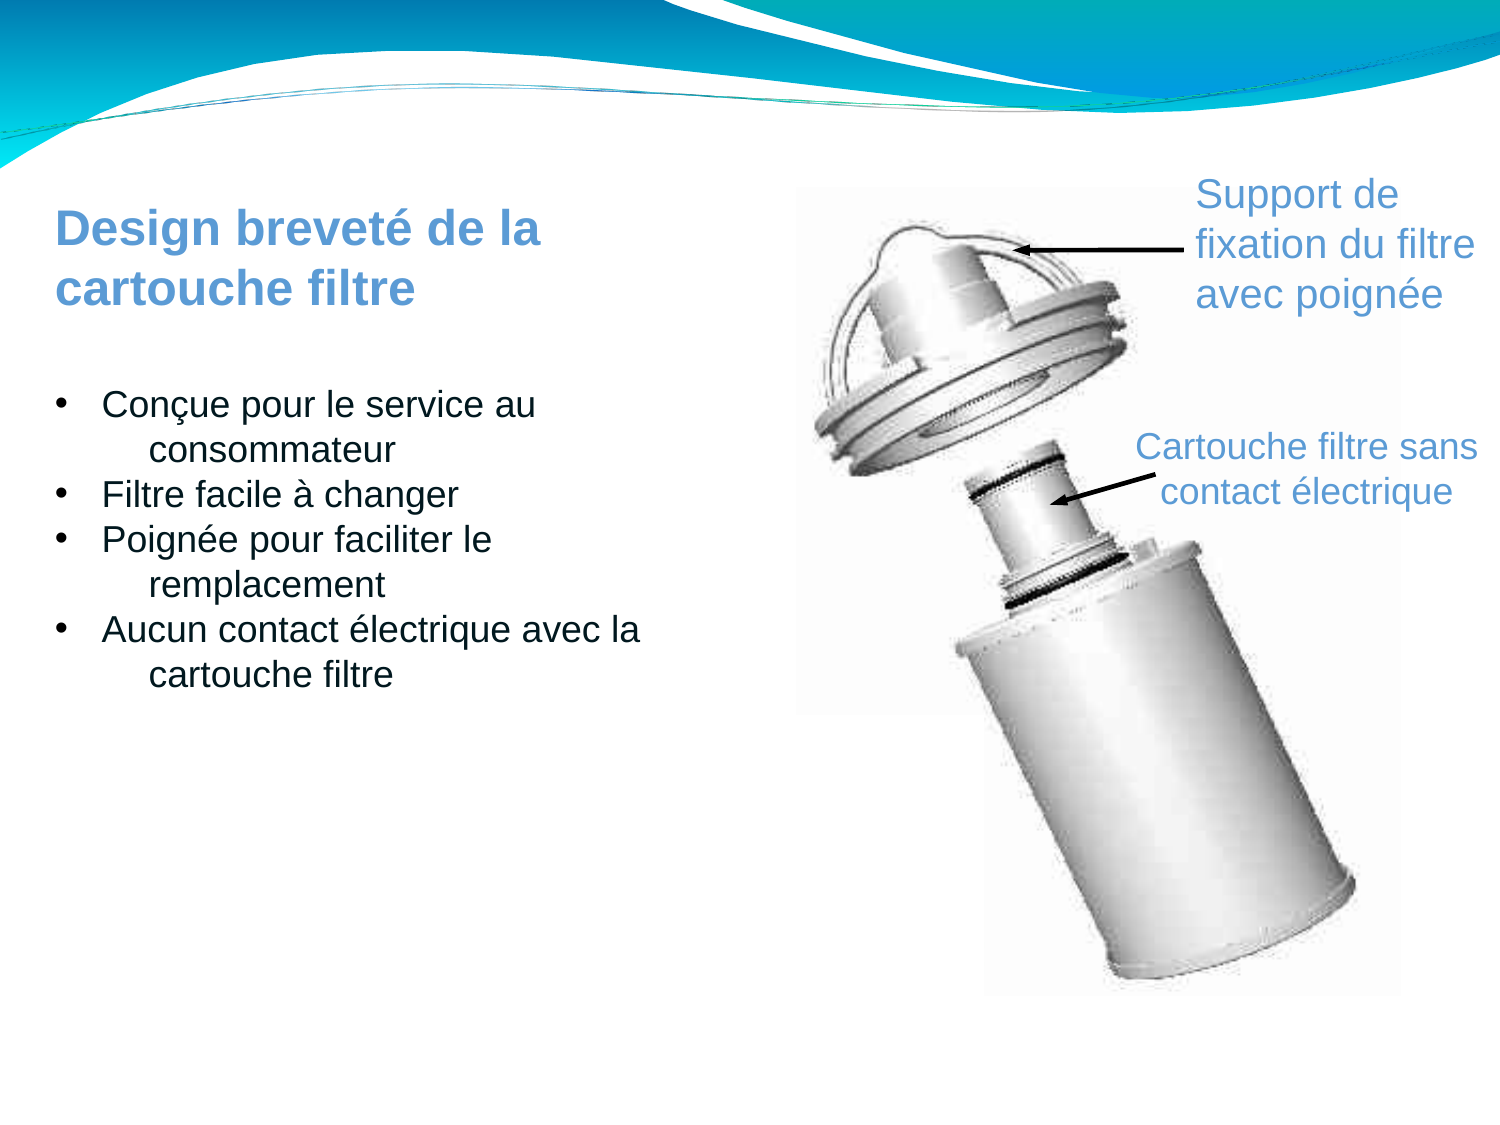

Support de fixation du filtre avec poignée
Design breveté de la cartouche filtre
Conçue pour le service au consommateur
Filtre facile à changer
Poignée pour faciliter le remplacement
Aucun contact électrique avec la cartouche filtre
Cartouche filtre sans contact électrique